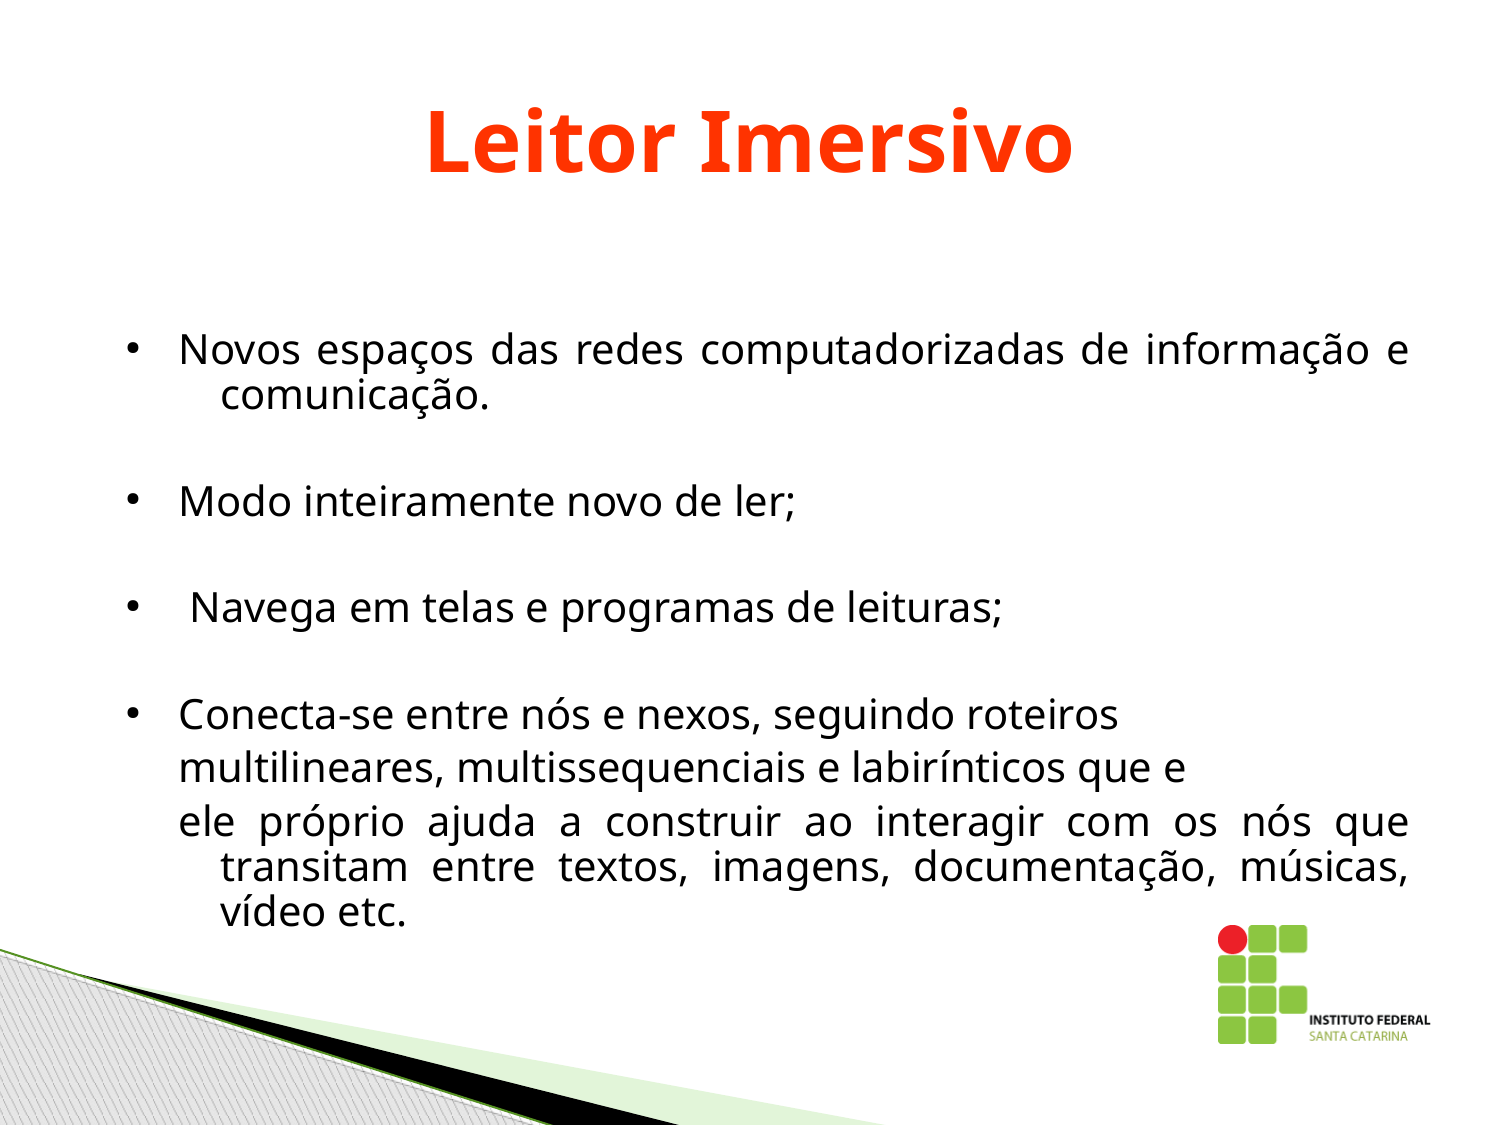

Leitor Imersivo
# Novos espaços das redes computadorizadas de informação e comunicação.
Modo inteiramente novo de ler;
 Navega em telas e programas de leituras;
Conecta-se entre nós e nexos, seguindo roteiros
multilineares, multissequenciais e labirínticos que e
ele próprio ajuda a construir ao interagir com os nós que transitam entre textos, imagens, documentação, músicas, vídeo etc.